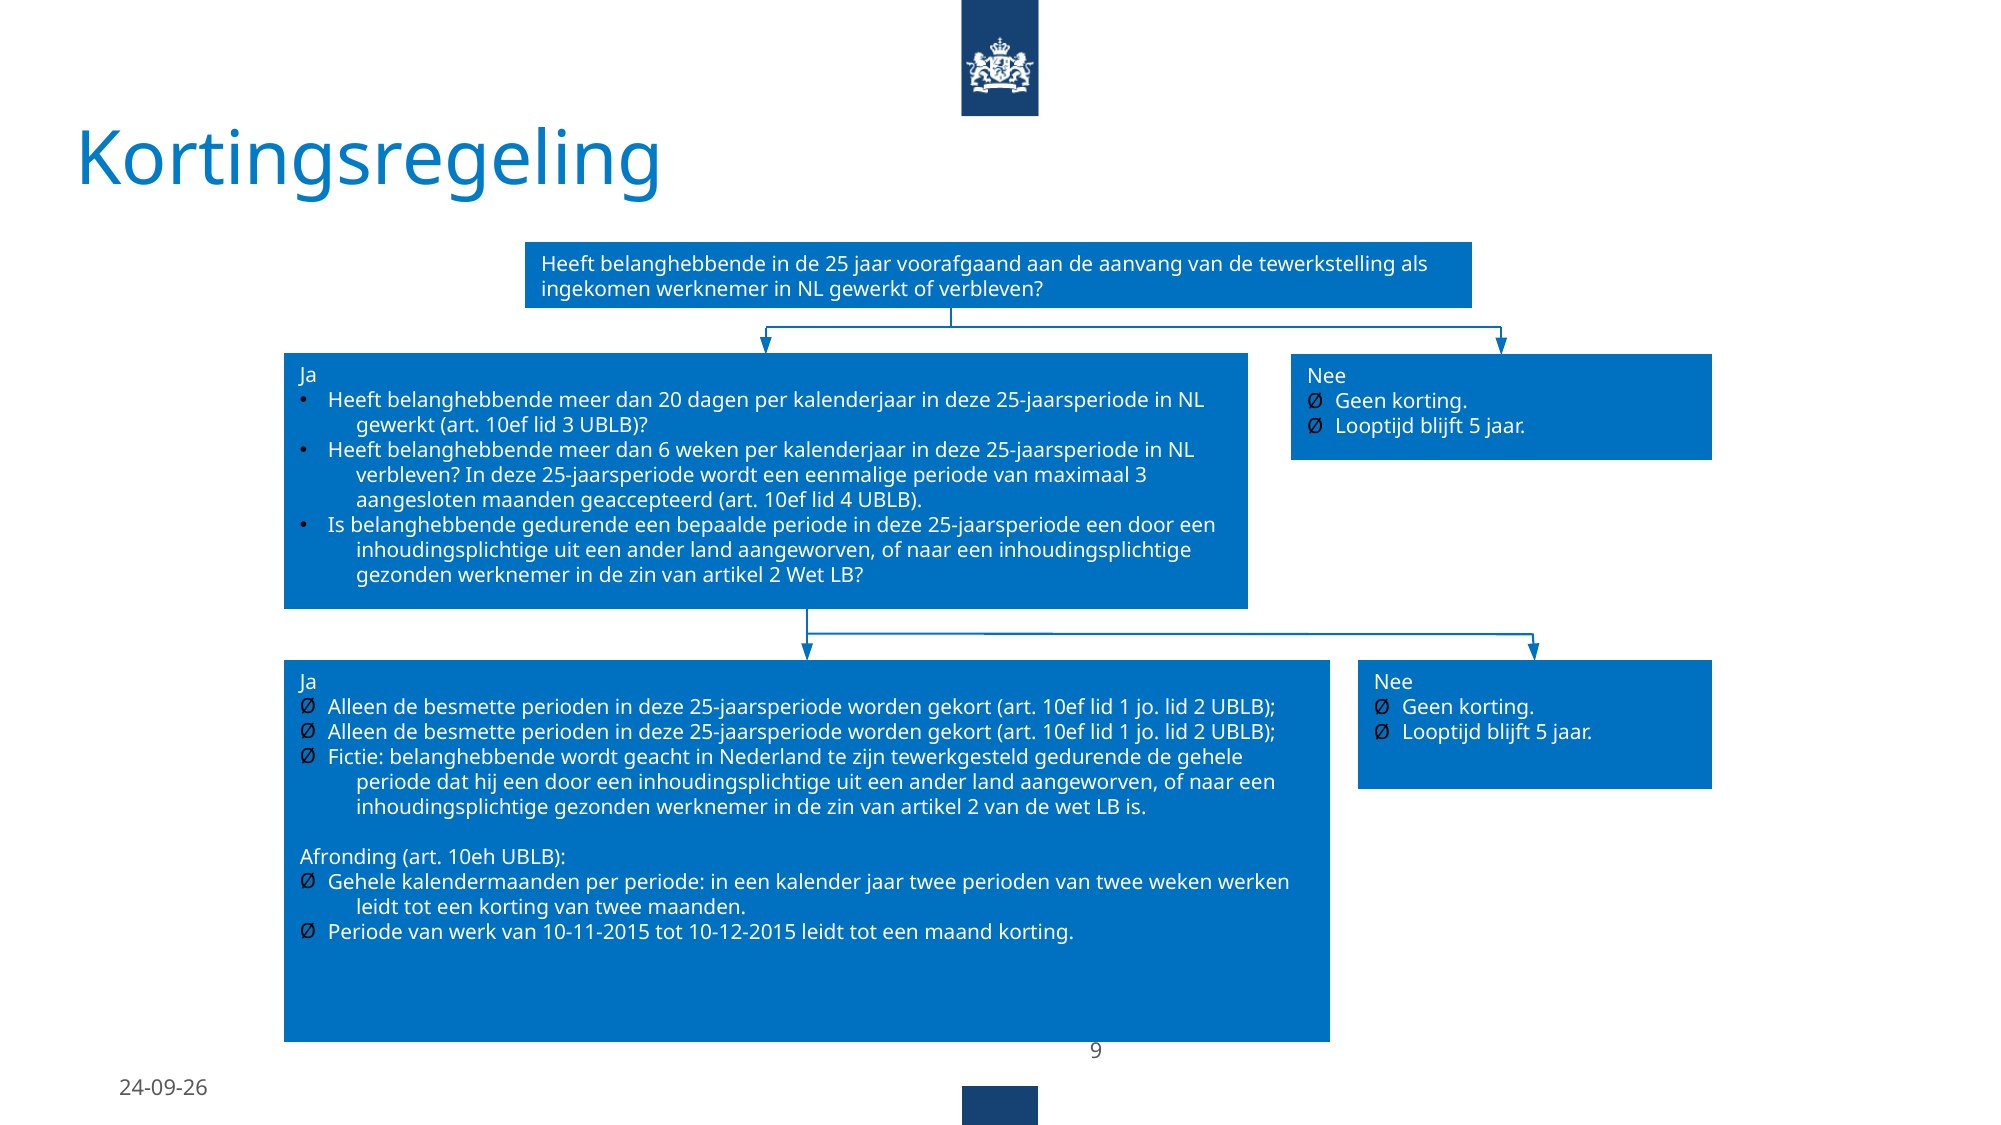

# Kortingsregeling
Heeft belanghebbende in de 25 jaar voorafgaand aan de aanvang van de tewerkstelling als ingekomen werknemer in NL gewerkt of verbleven?
Ja
Heeft belanghebbende meer dan 20 dagen per kalenderjaar in deze 25-jaarsperiode in NL gewerkt (art. 10ef lid 3 UBLB)?
Heeft belanghebbende meer dan 6 weken per kalenderjaar in deze 25-jaarsperiode in NL verbleven? In deze 25-jaarsperiode wordt een eenmalige periode van maximaal 3 aangesloten maanden geaccepteerd (art. 10ef lid 4 UBLB).
Is belanghebbende gedurende een bepaalde periode in deze 25-jaarsperiode een door een inhoudingsplichtige uit een ander land aangeworven, of naar een inhoudingsplichtige gezonden werknemer in de zin van artikel 2 Wet LB?
Nee
Geen korting.
Looptijd blijft 5 jaar.
Ja
Alleen de besmette perioden in deze 25-jaarsperiode worden gekort (art. 10ef lid 1 jo. lid 2 UBLB);
Alleen de besmette perioden in deze 25-jaarsperiode worden gekort (art. 10ef lid 1 jo. lid 2 UBLB);
Fictie: belanghebbende wordt geacht in Nederland te zijn tewerkgesteld gedurende de gehele periode dat hij een door een inhoudingsplichtige uit een ander land aangeworven, of naar een inhoudingsplichtige gezonden werknemer in de zin van artikel 2 van de wet LB is.
Afronding (art. 10eh UBLB):
Gehele kalendermaanden per periode: in een kalender jaar twee perioden van twee weken werken leidt tot een korting van twee maanden.
Periode van werk van 10-11-2015 tot 10-12-2015 leidt tot een maand korting.
Nee
Geen korting.
Looptijd blijft 5 jaar.